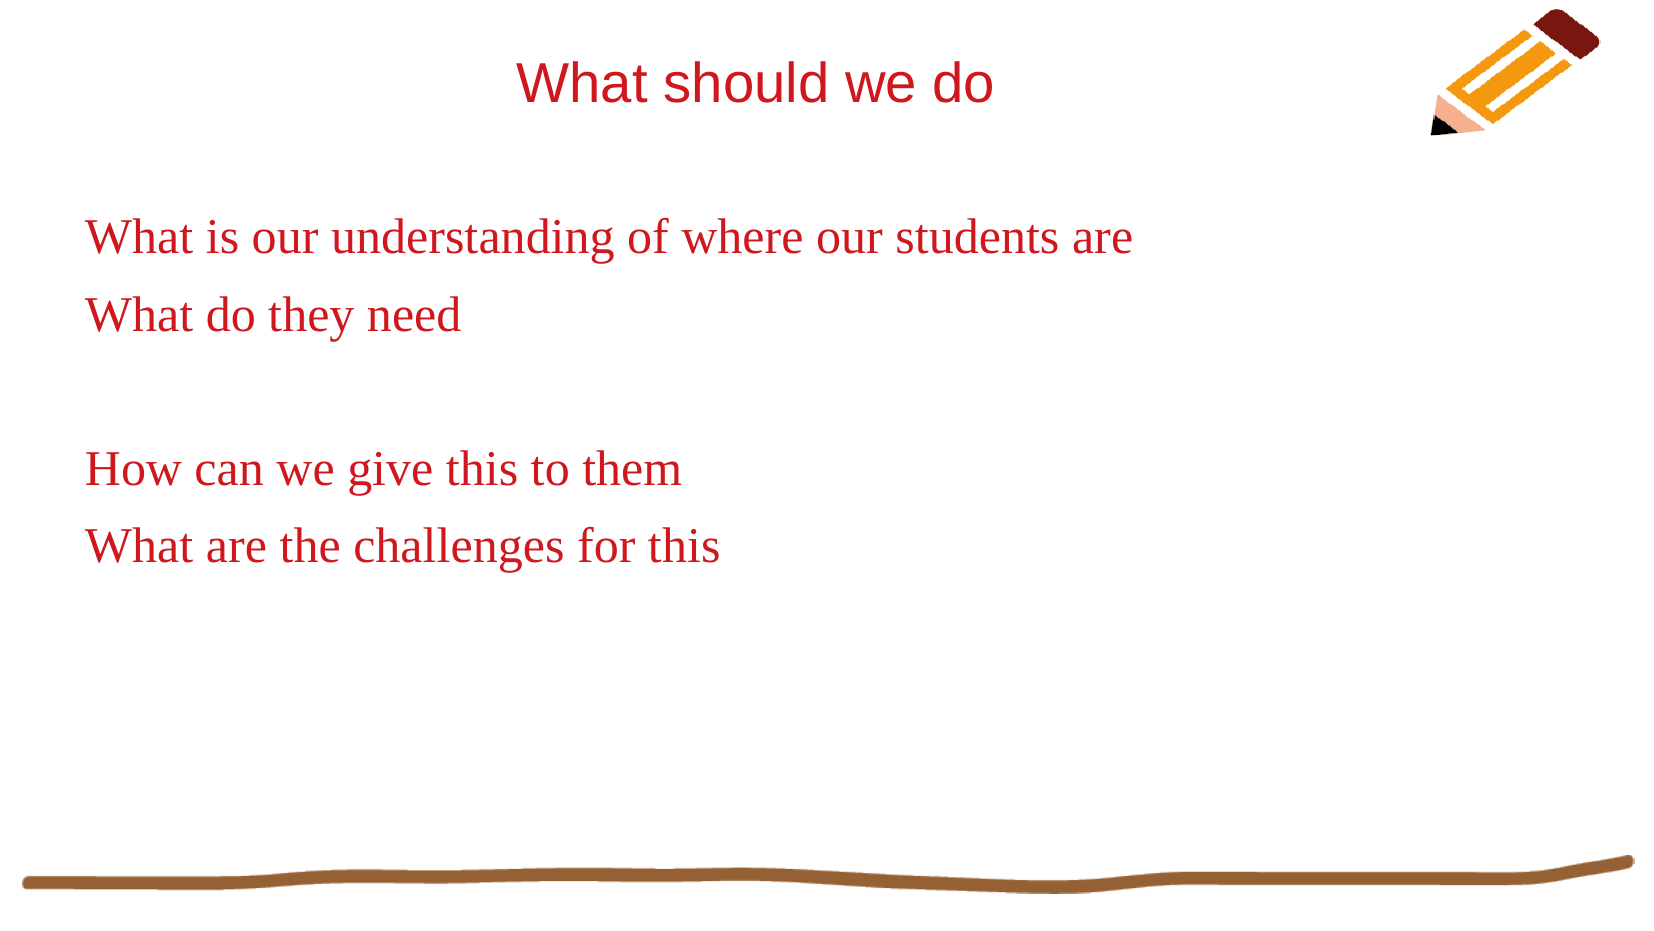

# What should we do
What is our understanding of where our students are
What do they need
How can we give this to them
What are the challenges for this